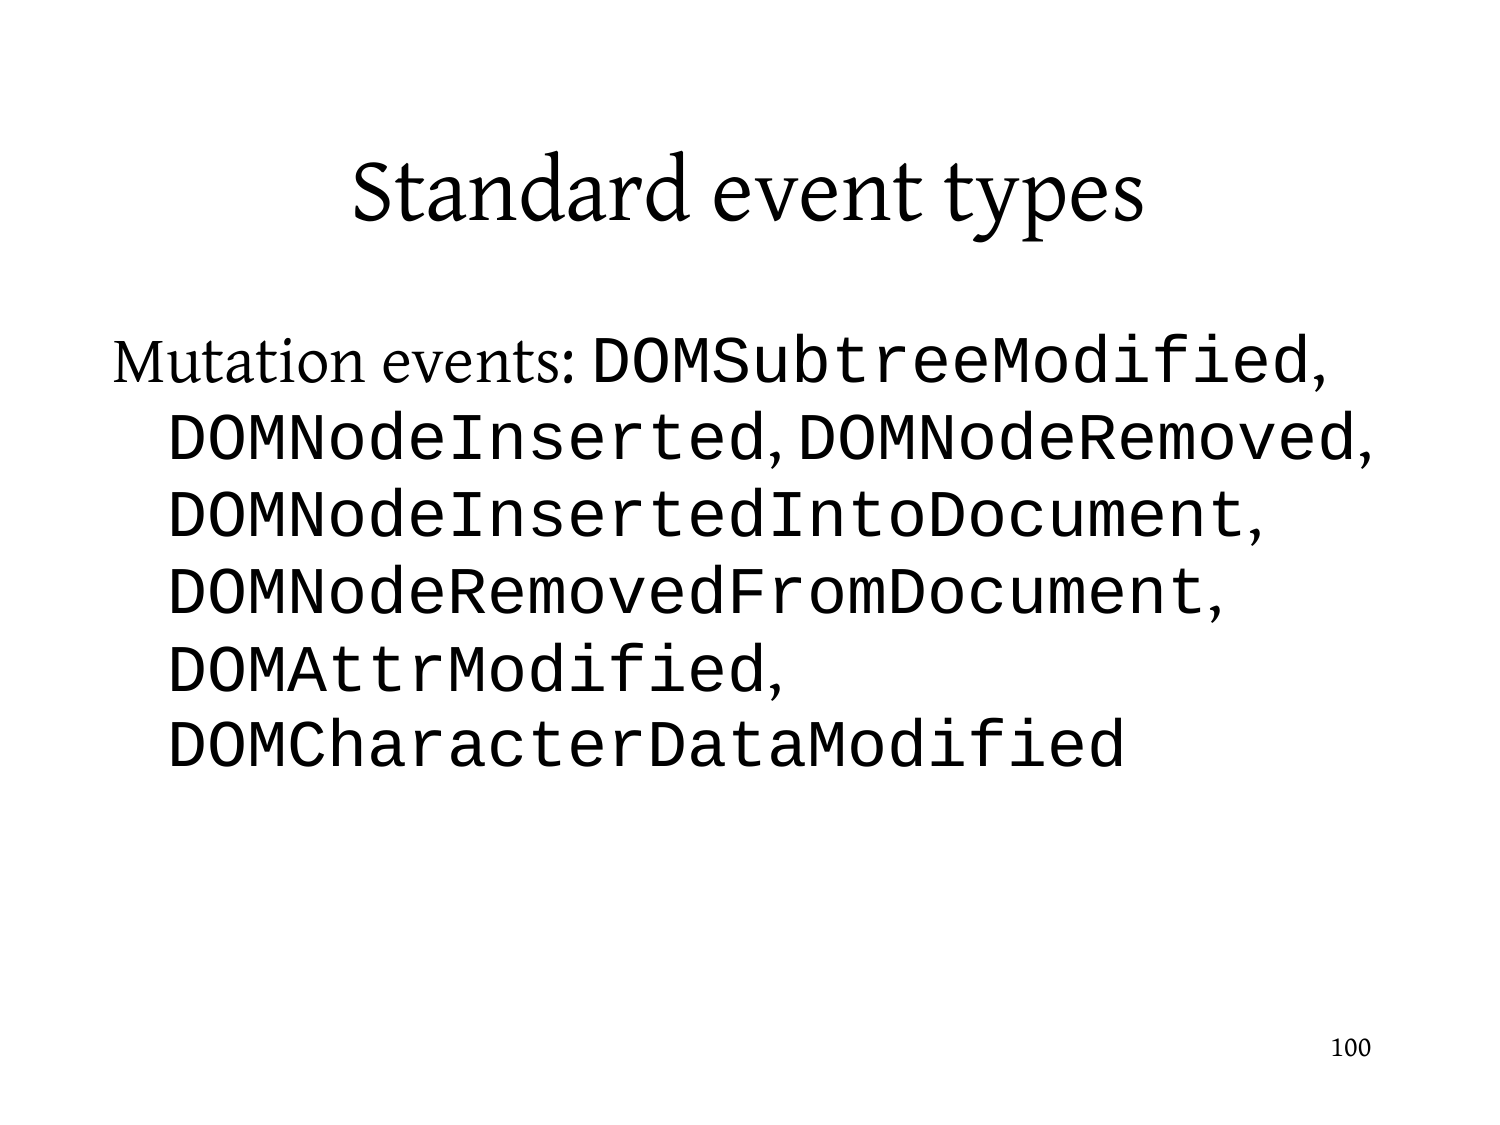

# Standard event types
Mutation events: DOMSubtreeModified, DOMNodeInserted, DOMNodeRemoved, DOMNodeInsertedIntoDocument, DOMNodeRemovedFromDocument, DOMAttrModified, DOMCharacterDataModified